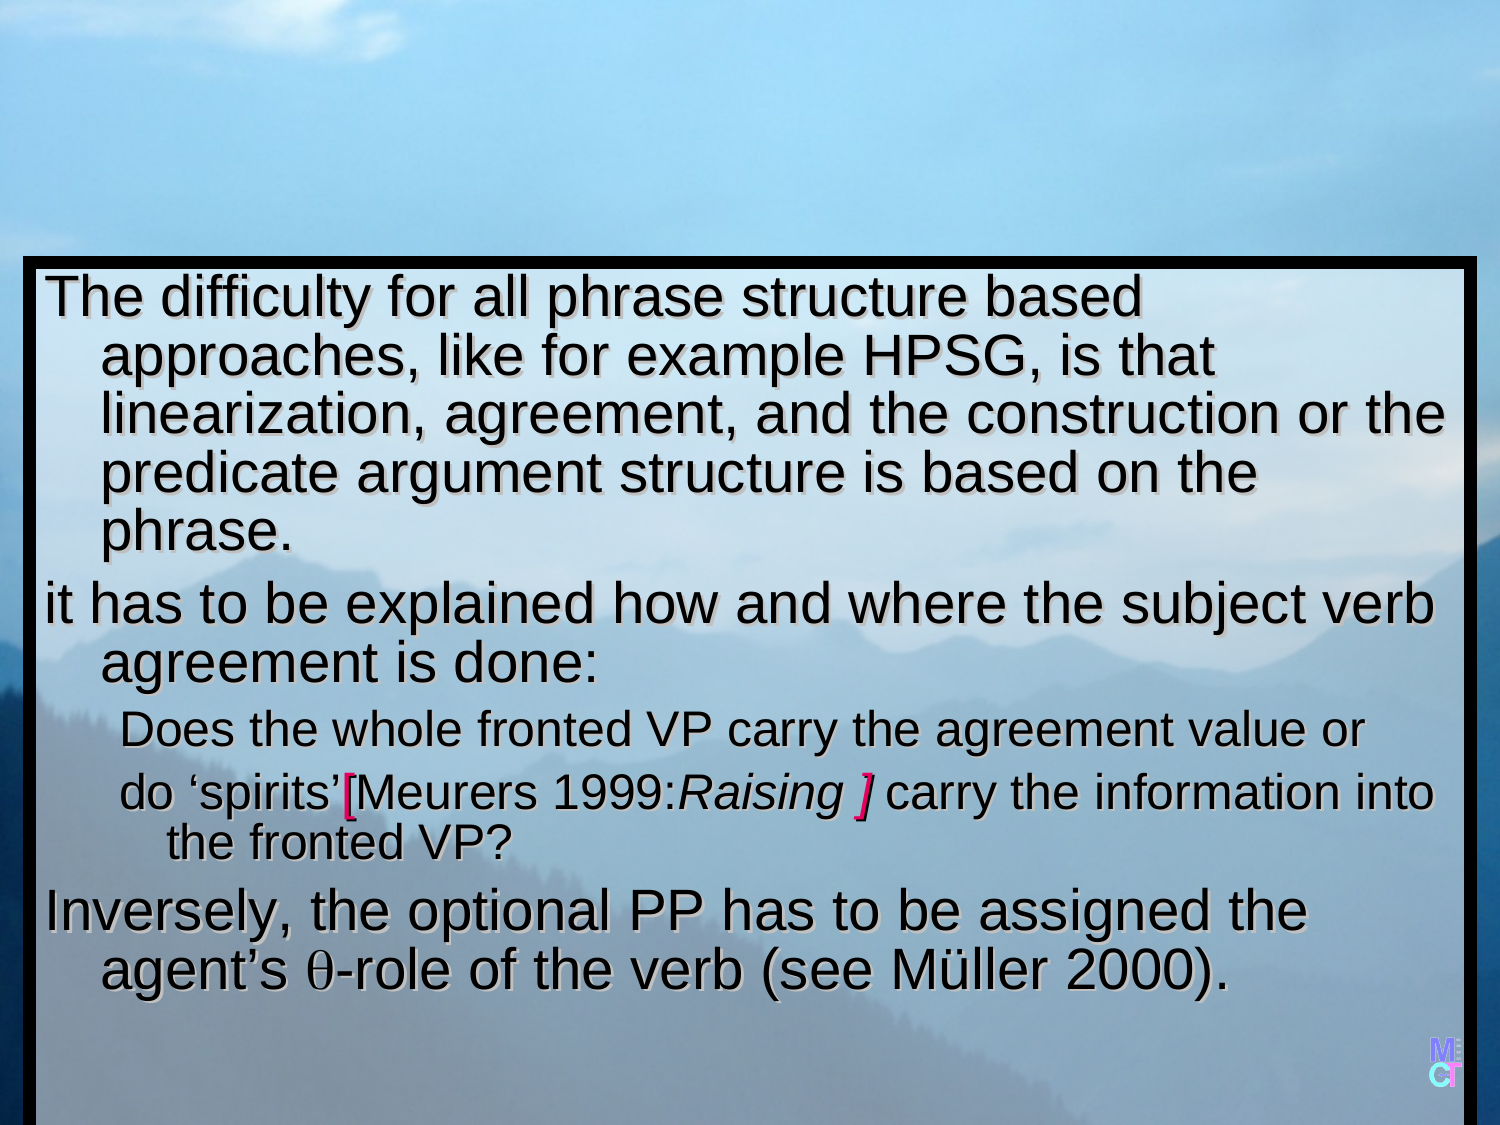

#
The difficulty for all phrase structure based approaches, like for example HPSG, is that linearization, agreement, and the construction or the predicate argument structure is based on the phrase.
it has to be explained how and where the subject verb agreement is done:
Does the whole fronted VP carry the agreement value or
do ‘spirits’[Meurers 1999:Raising ] carry the information into the fronted VP?
Inversely, the optional PP has to be assigned the agent’s -role of the verb (see Müller 2000).